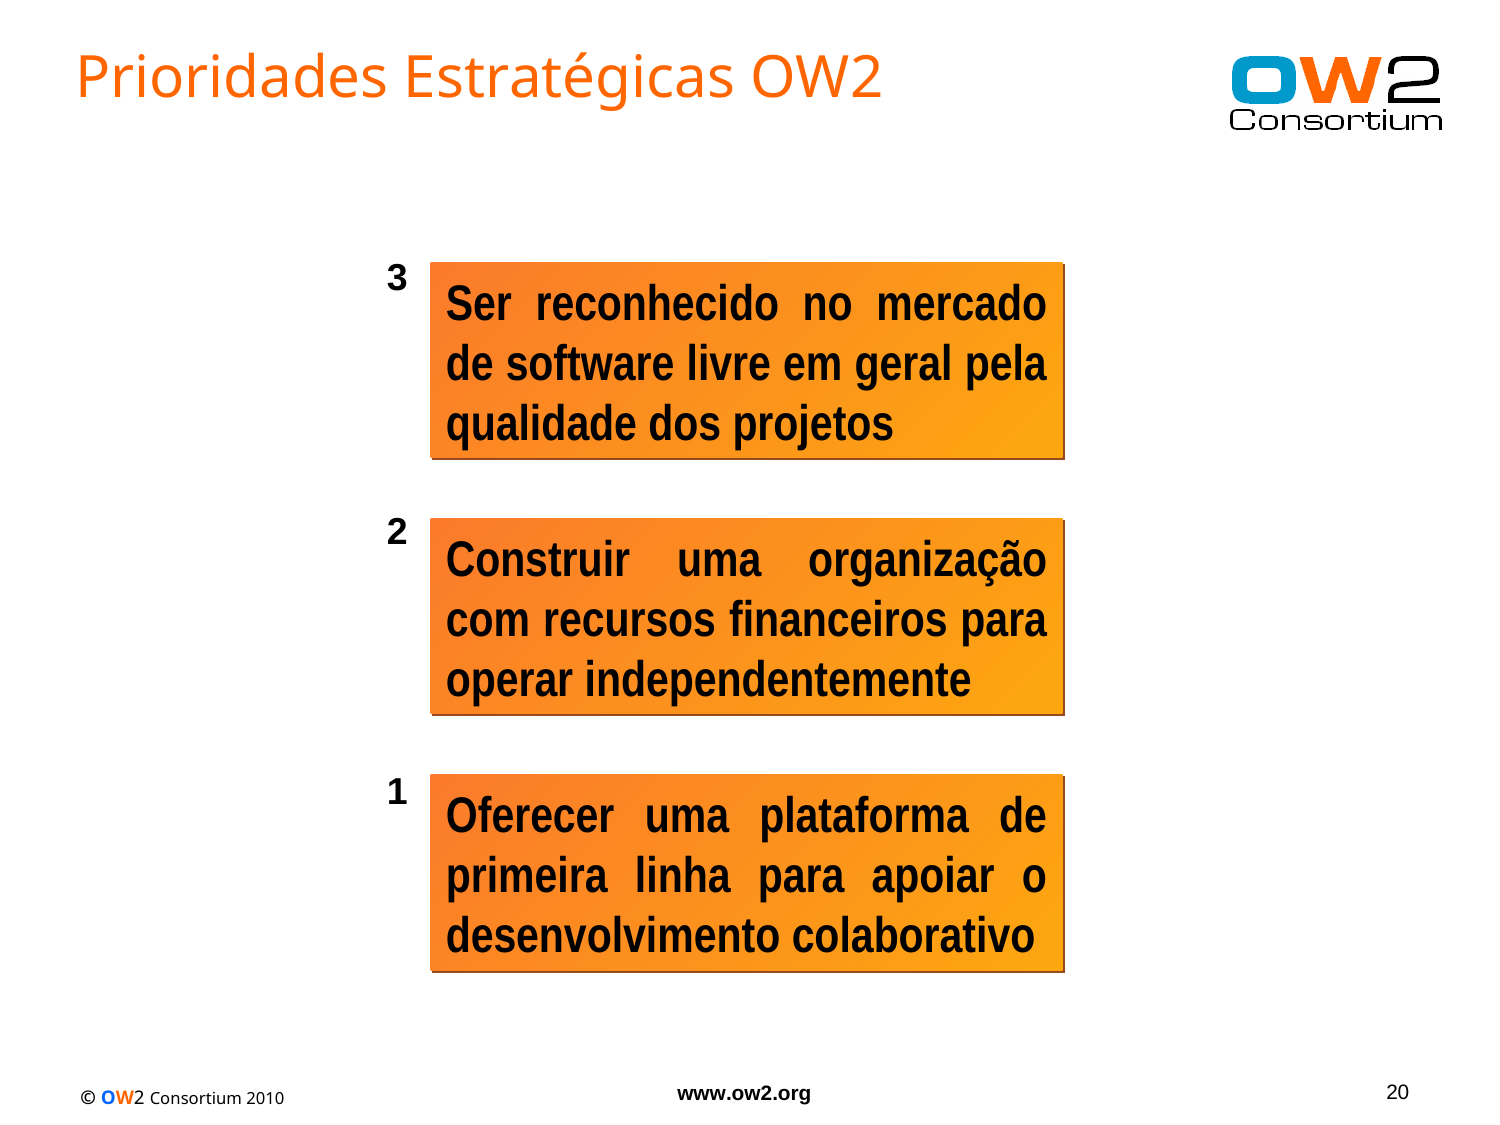

# Prioridades Estratégicas OW2
3
Ser reconhecido no mercado de software livre em geral pela qualidade dos projetos
2
Construir uma organização com recursos financeiros para operar independentemente
1
Oferecer uma plataforma de primeira linha para apoiar o desenvolvimento colaborativo
20